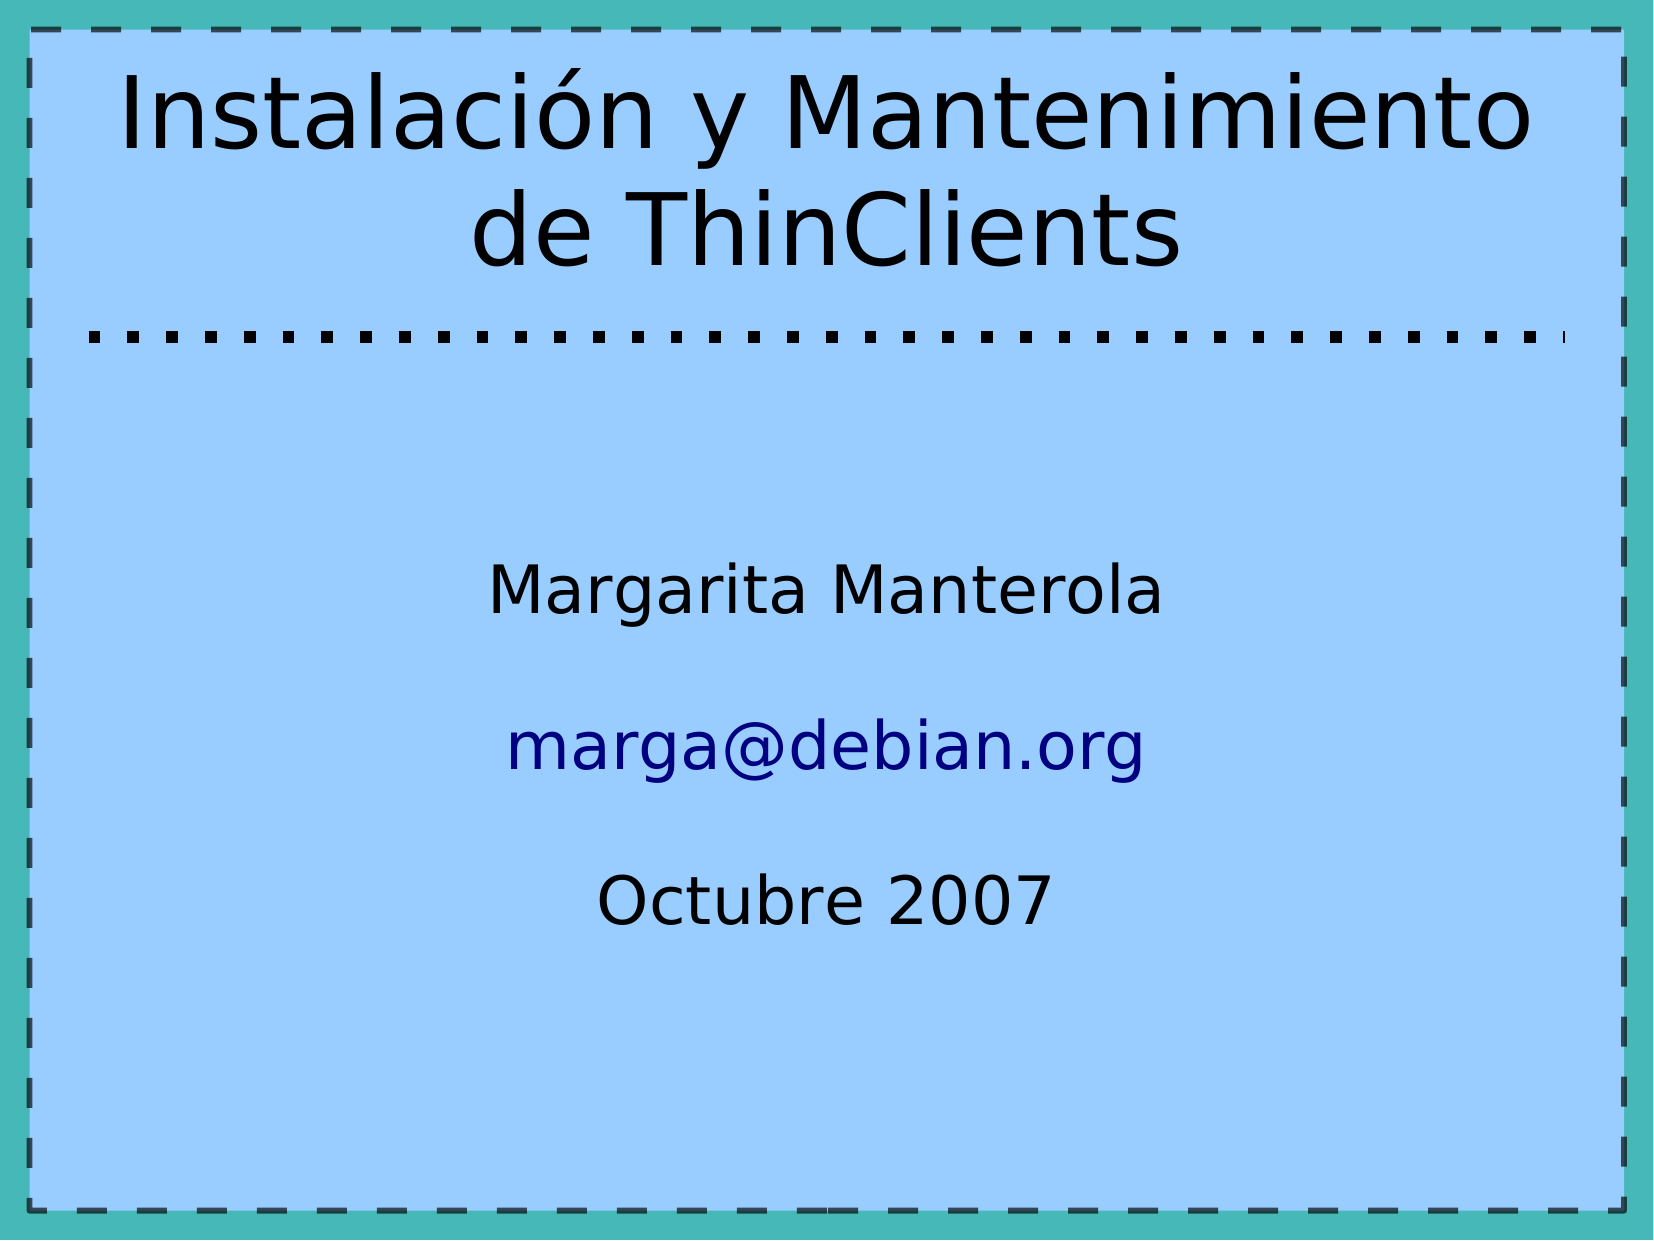

# Instalación y Mantenimiento de ThinClients
Margarita Manterola
marga@debian.org
Octubre 2007